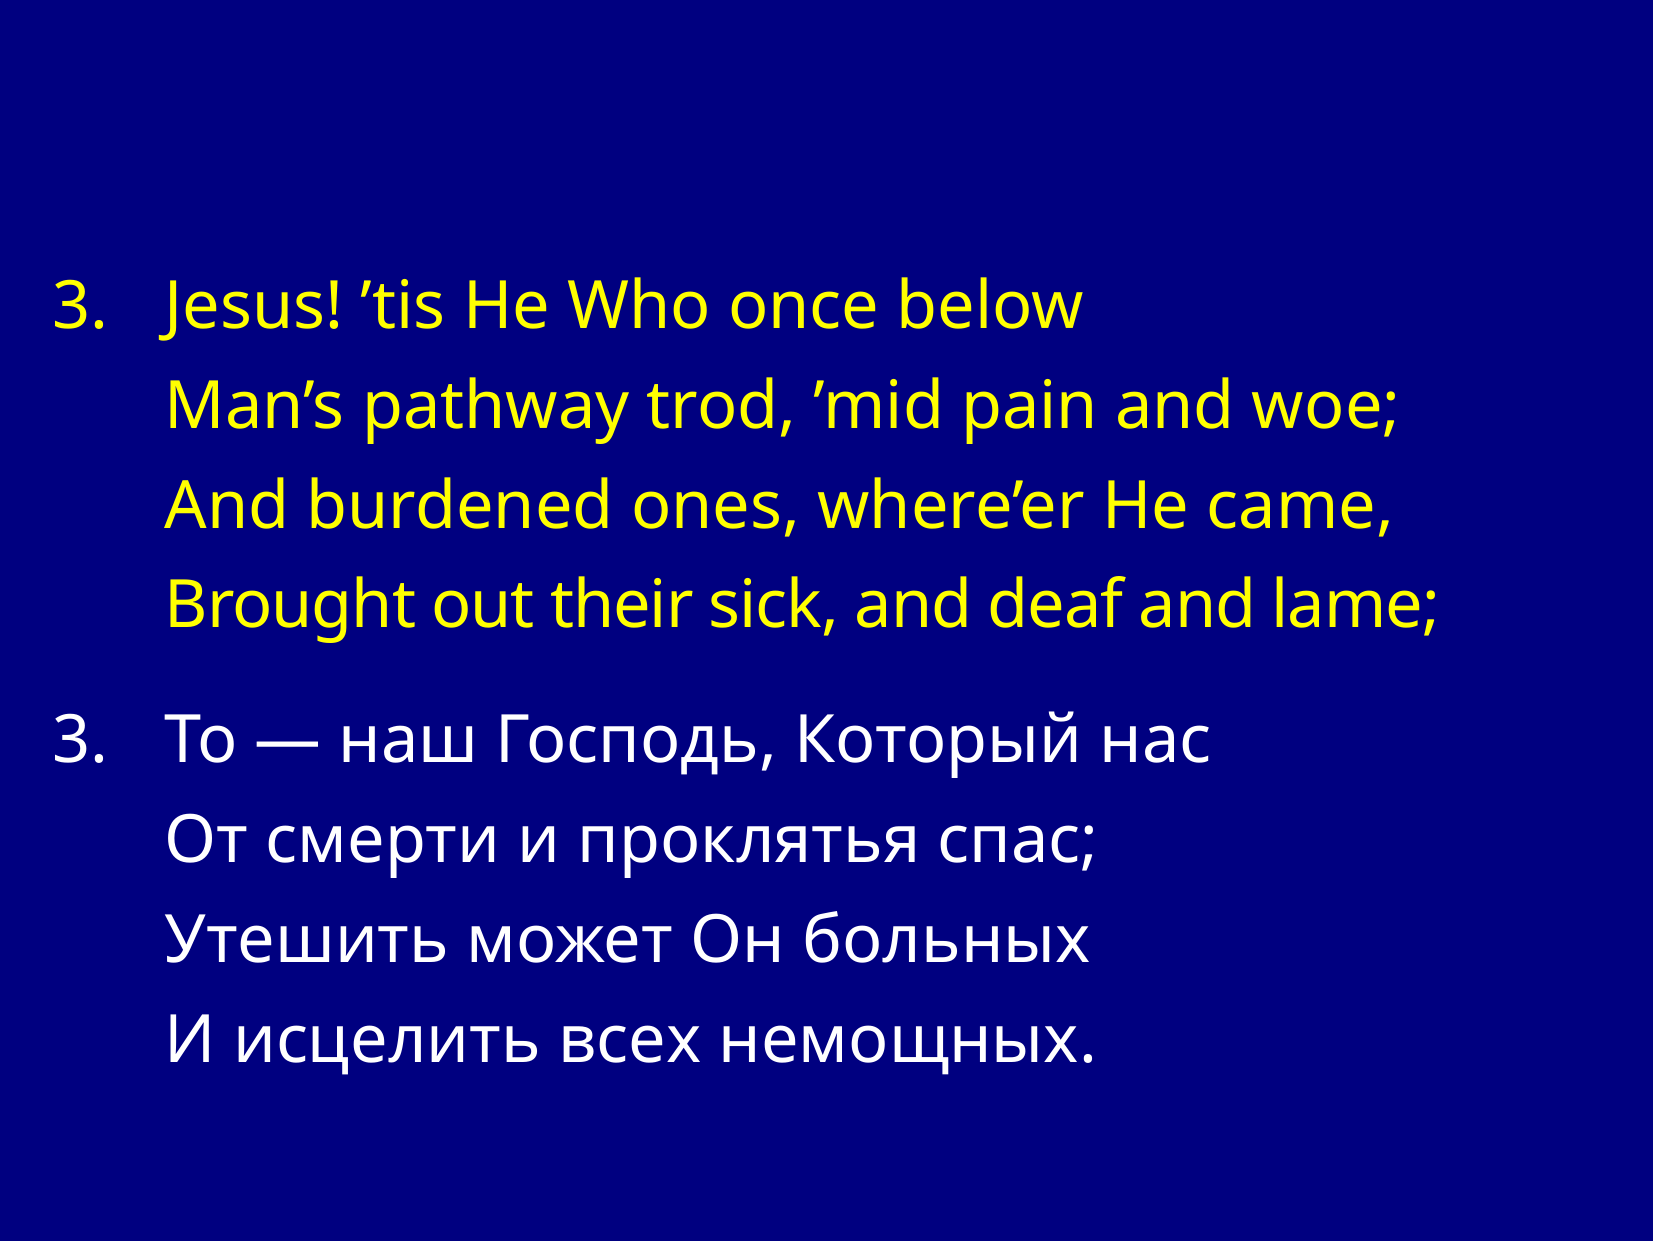

3.	Jesus! ’tis He Who once below
	Man’s pathway trod, ’mid pain and woe;
	And burdened ones, where’er He came,
	Brought out their sick, and deaf and lame;
3.	То — наш Господь, Который нас
	От смерти и проклятья спас;
	Утешить может Он больных
	И исцелить всех немощных.